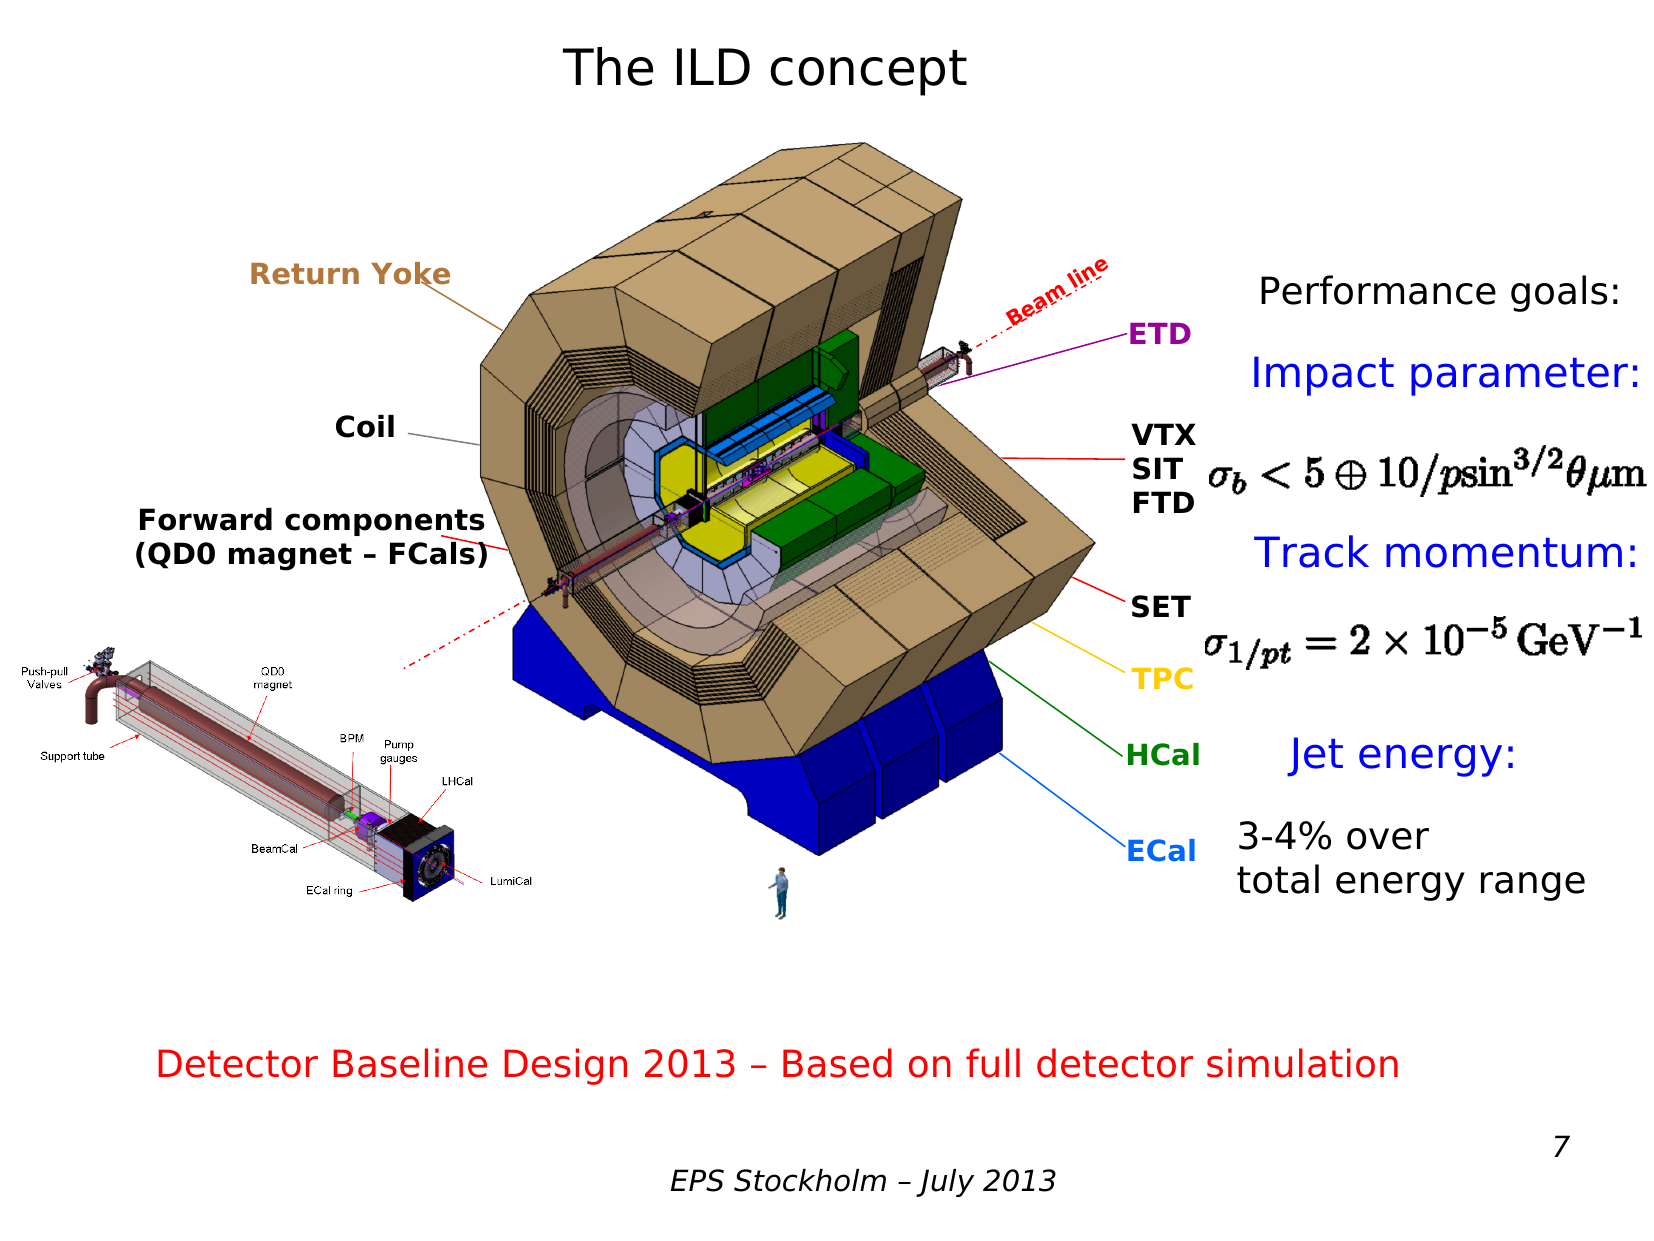

The ILD concept
Return Yoke
Performance goals:
Beam line
ETD
Impact parameter:
Coil
VTX
SIT
FTD
Forward components
(QD0 magnet – FCals)
Track momentum:
SET
TPC
Jet energy:
HCal
3-4% over
total energy range
ECal
Detector Baseline Design 2013 – Based on full detector simulation
FCPPL Workshop - March 2012
7